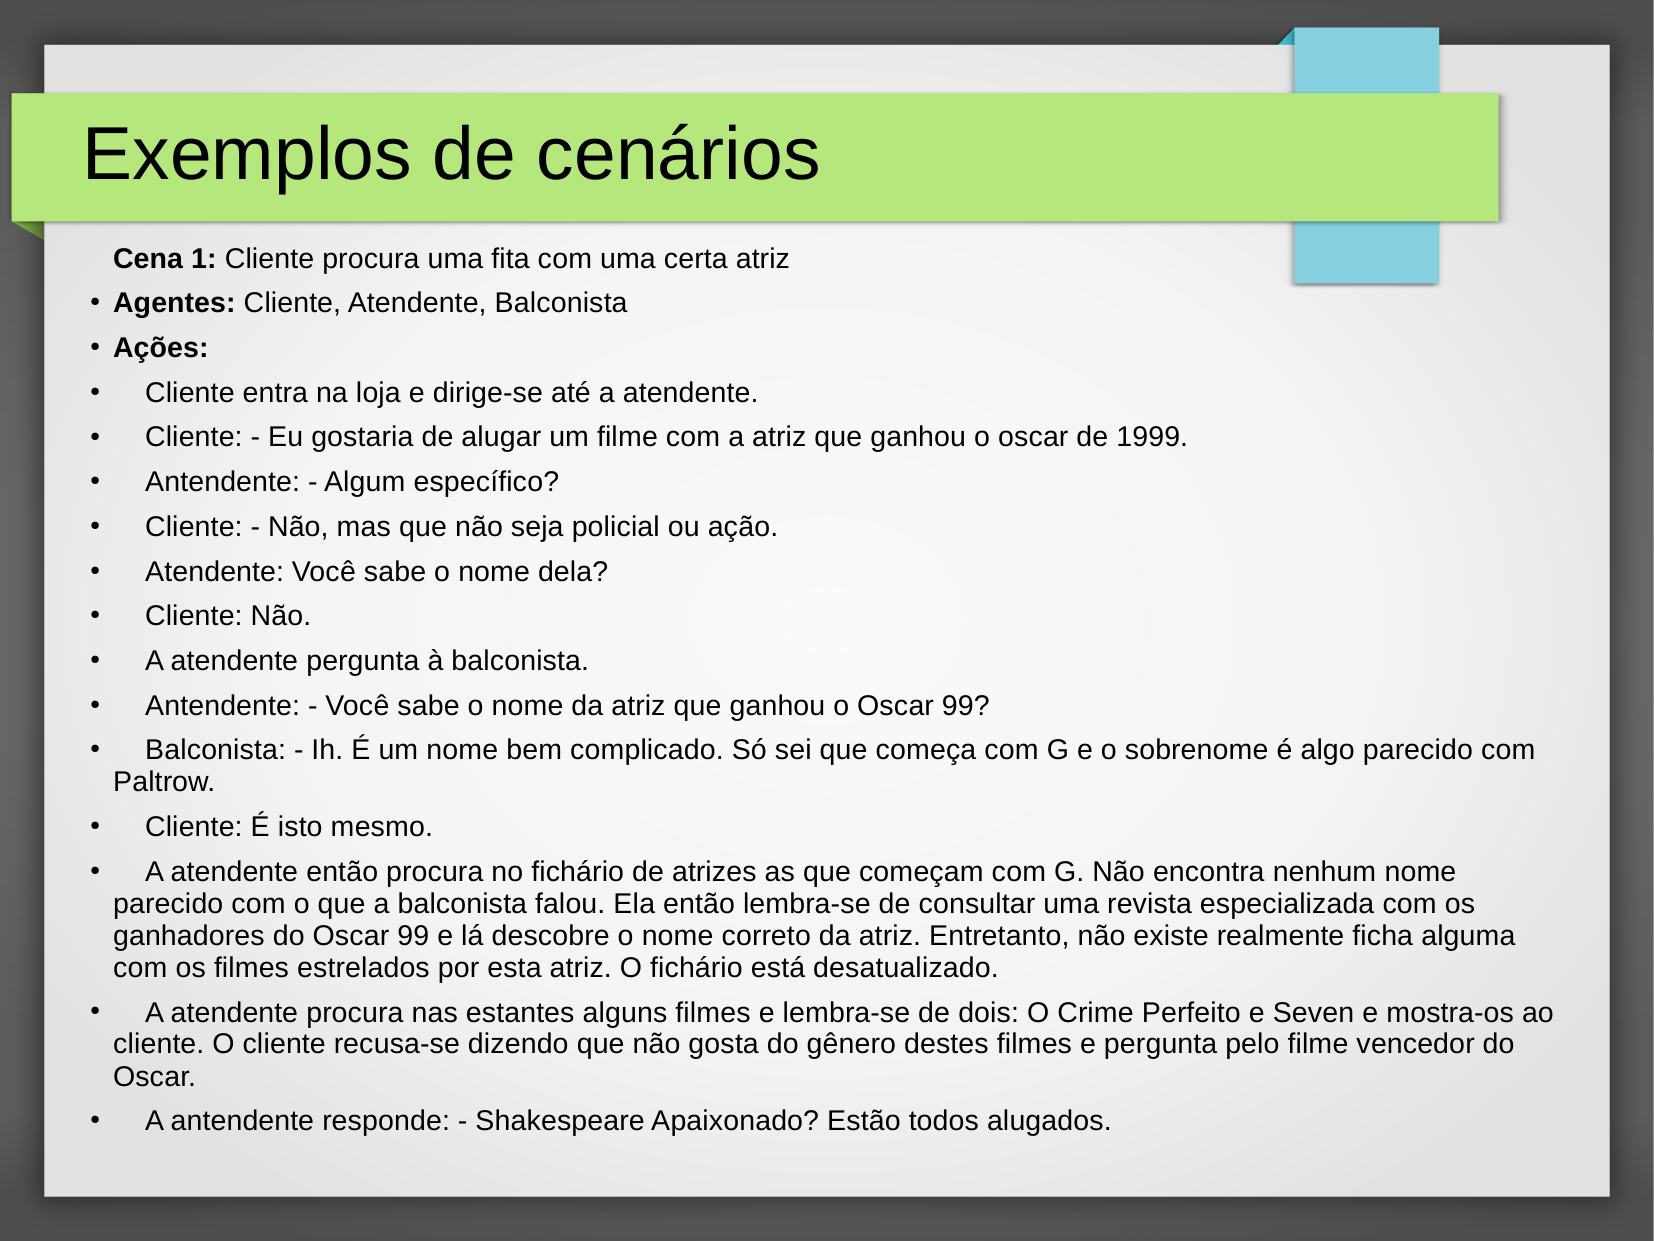

# Exemplos de cenários
Cena 1: Cliente procura uma fita com uma certa atriz
Agentes: Cliente, Atendente, Balconista
Ações:
 Cliente entra na loja e dirige-se até a atendente.
 Cliente: - Eu gostaria de alugar um filme com a atriz que ganhou o oscar de 1999.
 Antendente: - Algum específico?
 Cliente: - Não, mas que não seja policial ou ação.
 Atendente: Você sabe o nome dela?
 Cliente: Não.
 A atendente pergunta à balconista.
 Antendente: - Você sabe o nome da atriz que ganhou o Oscar 99?
 Balconista: - Ih. É um nome bem complicado. Só sei que começa com G e o sobrenome é algo parecido com Paltrow.
 Cliente: É isto mesmo.
 A atendente então procura no fichário de atrizes as que começam com G. Não encontra nenhum nome parecido com o que a balconista falou. Ela então lembra-se de consultar uma revista especializada com os ganhadores do Oscar 99 e lá descobre o nome correto da atriz. Entretanto, não existe realmente ficha alguma com os filmes estrelados por esta atriz. O fichário está desatualizado.
 A atendente procura nas estantes alguns filmes e lembra-se de dois: O Crime Perfeito e Seven e mostra-os ao cliente. O cliente recusa-se dizendo que não gosta do gênero destes filmes e pergunta pelo filme vencedor do Oscar.
 A antendente responde: - Shakespeare Apaixonado? Estão todos alugados.